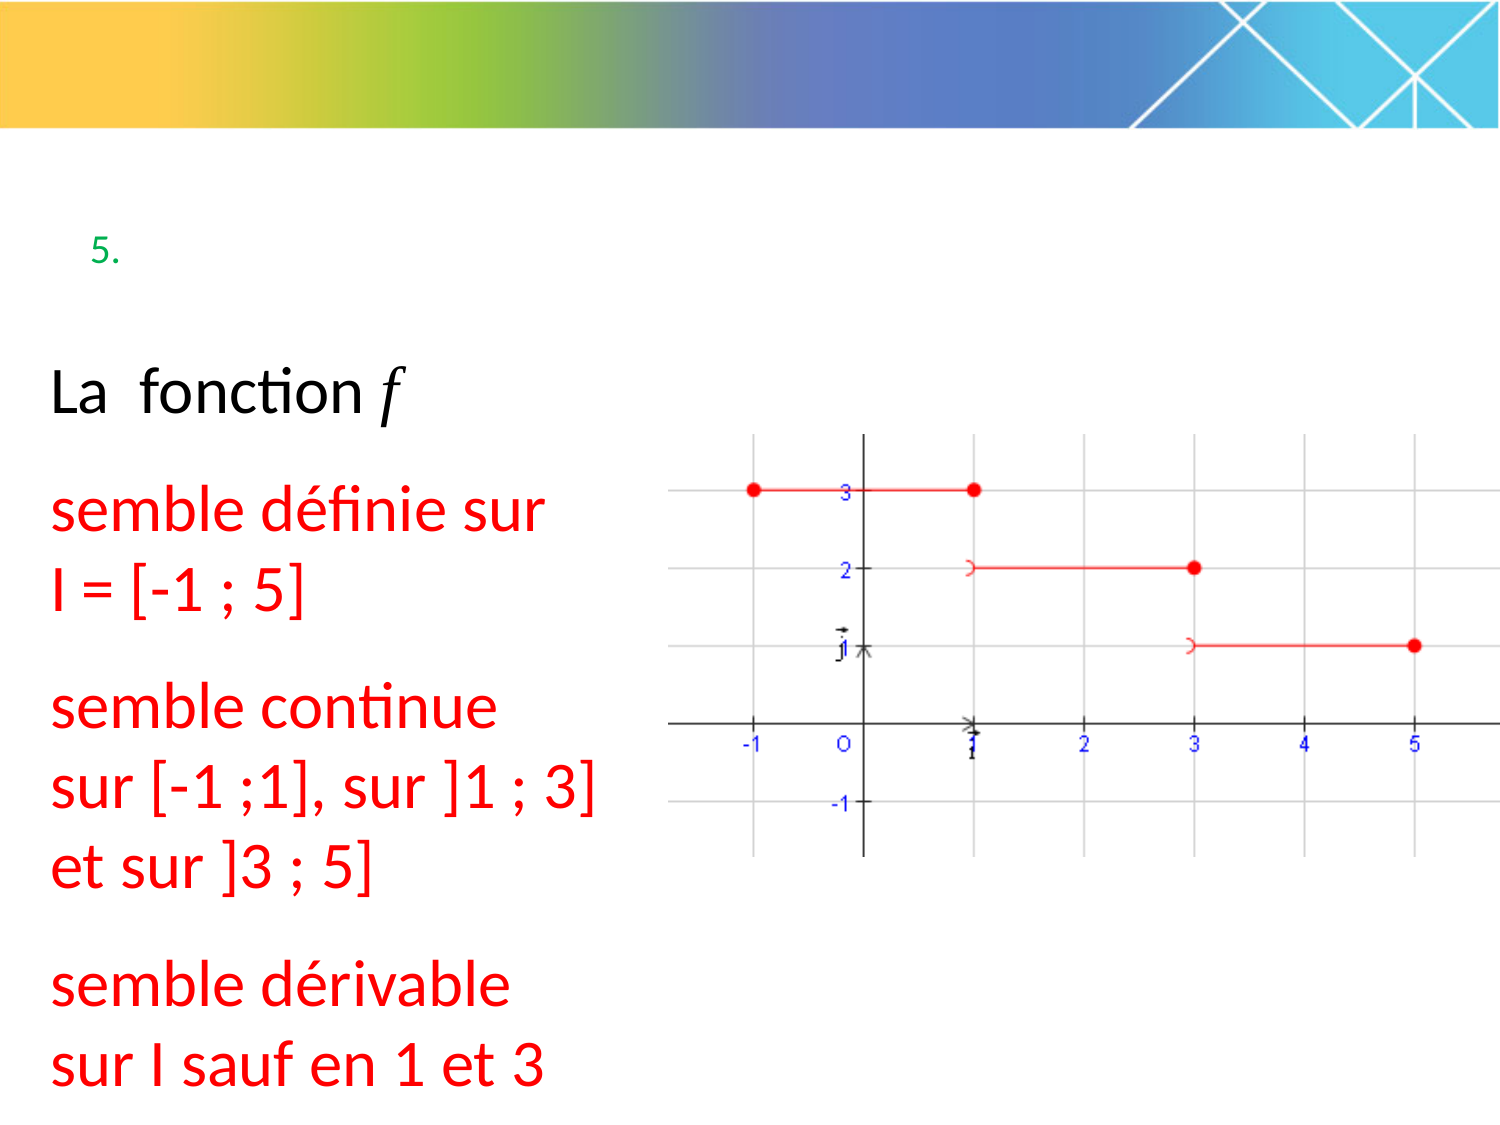

#
La fonction f
semble définie sur
I = [-1 ; 5]
semble continue
sur [-1 ;1], sur ]1 ; 3] et sur ]3 ; 5]
semble dérivable
sur I sauf en 1 et 3